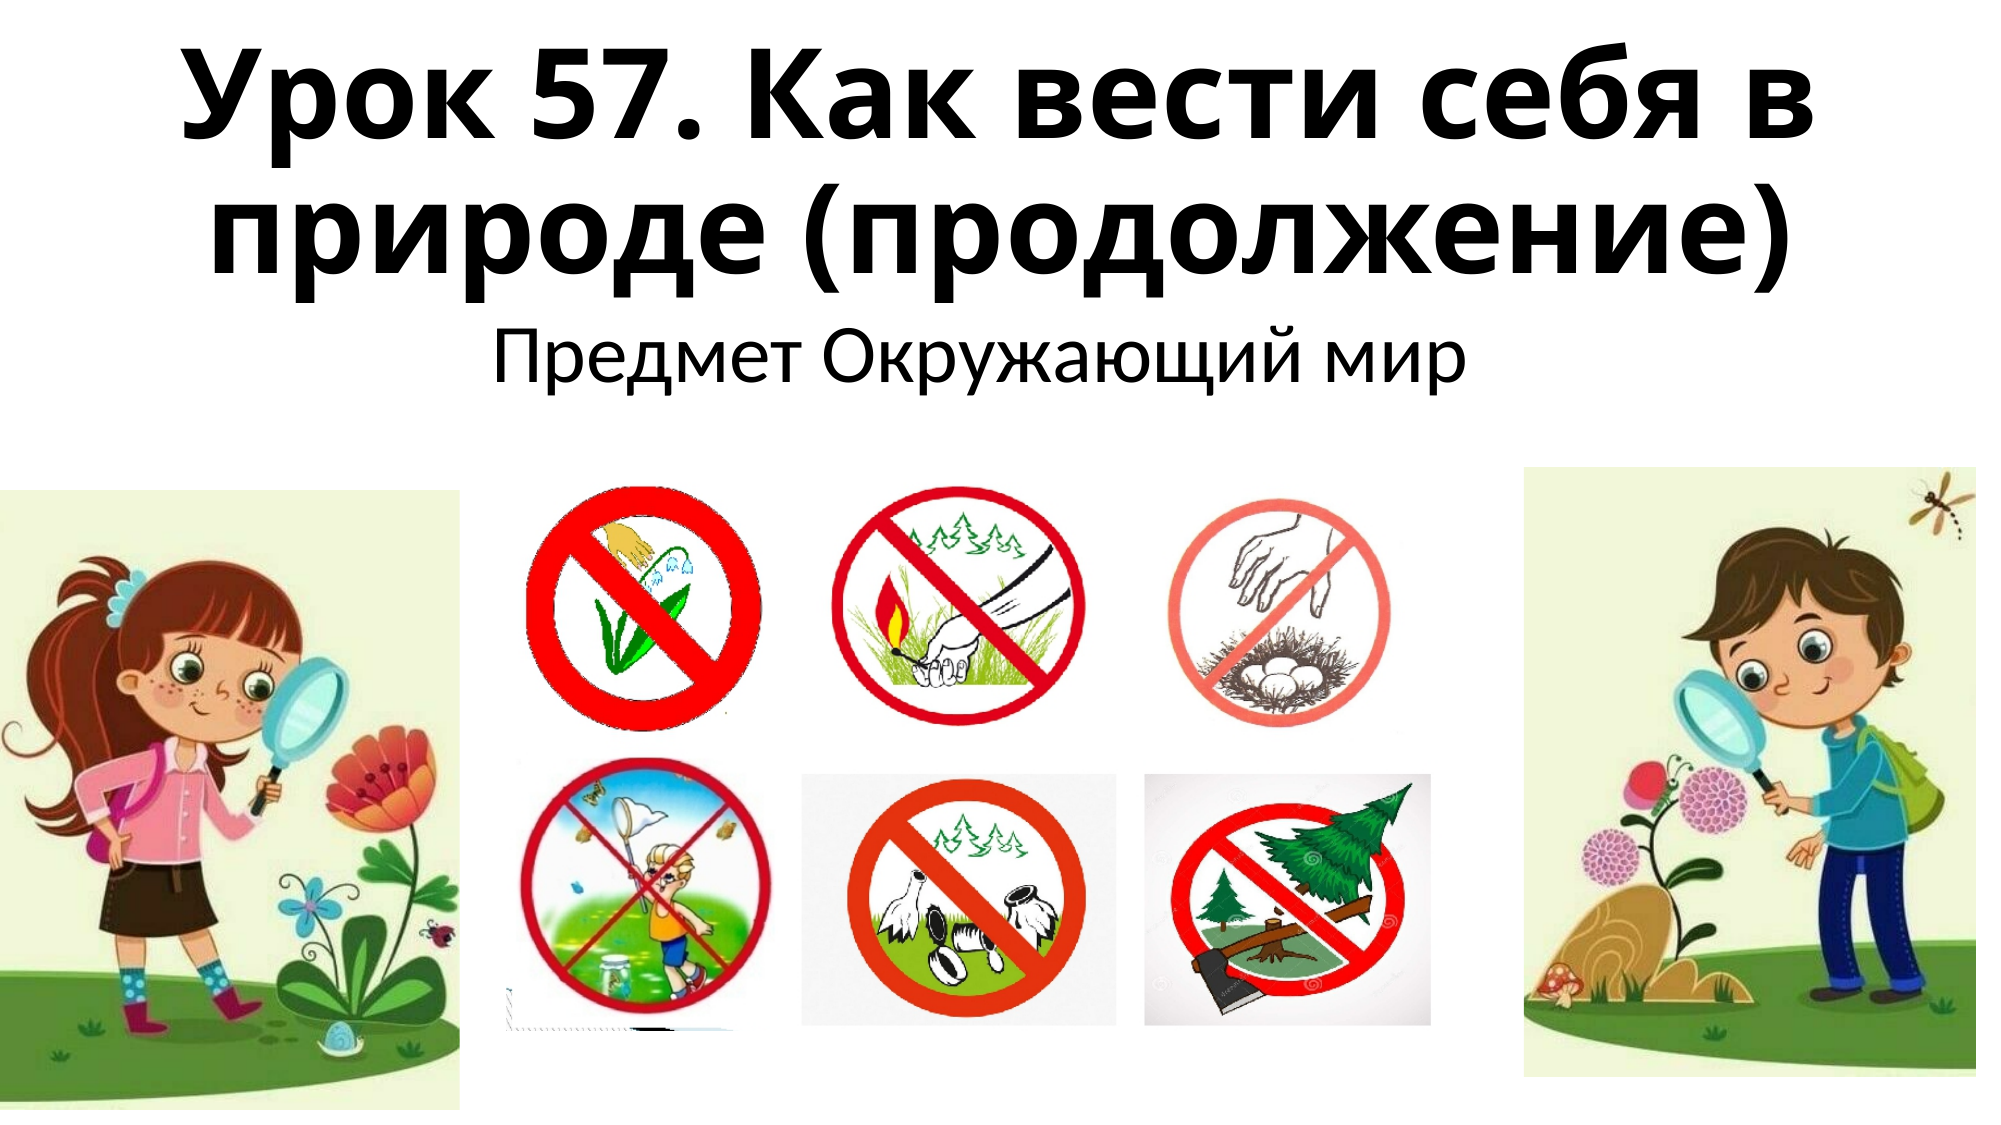

# Урок 57. Как вести себя в природе (продолжение)
Предмет Окружающий мир